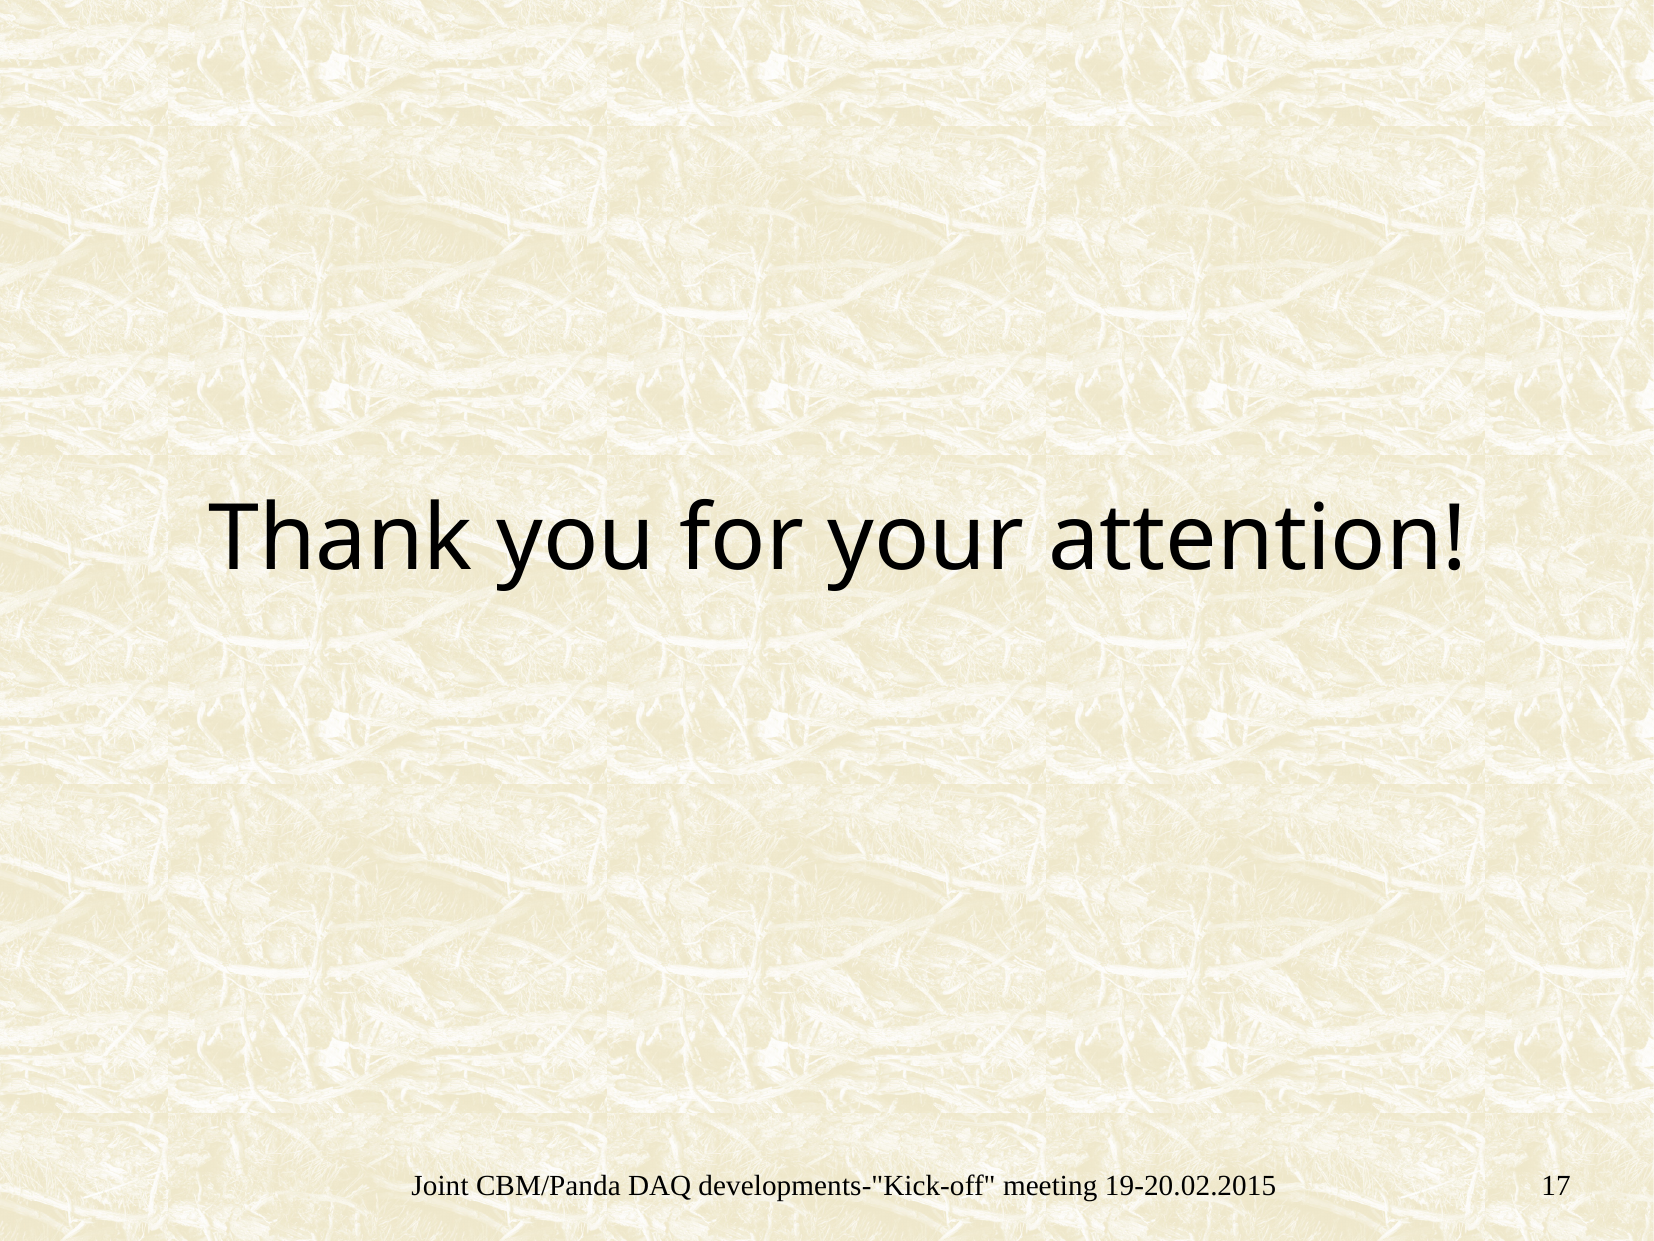

# Thank you for your attention!
Joint CBM/Panda DAQ developments-"Kick-off" meeting 19-20.02.2015
17